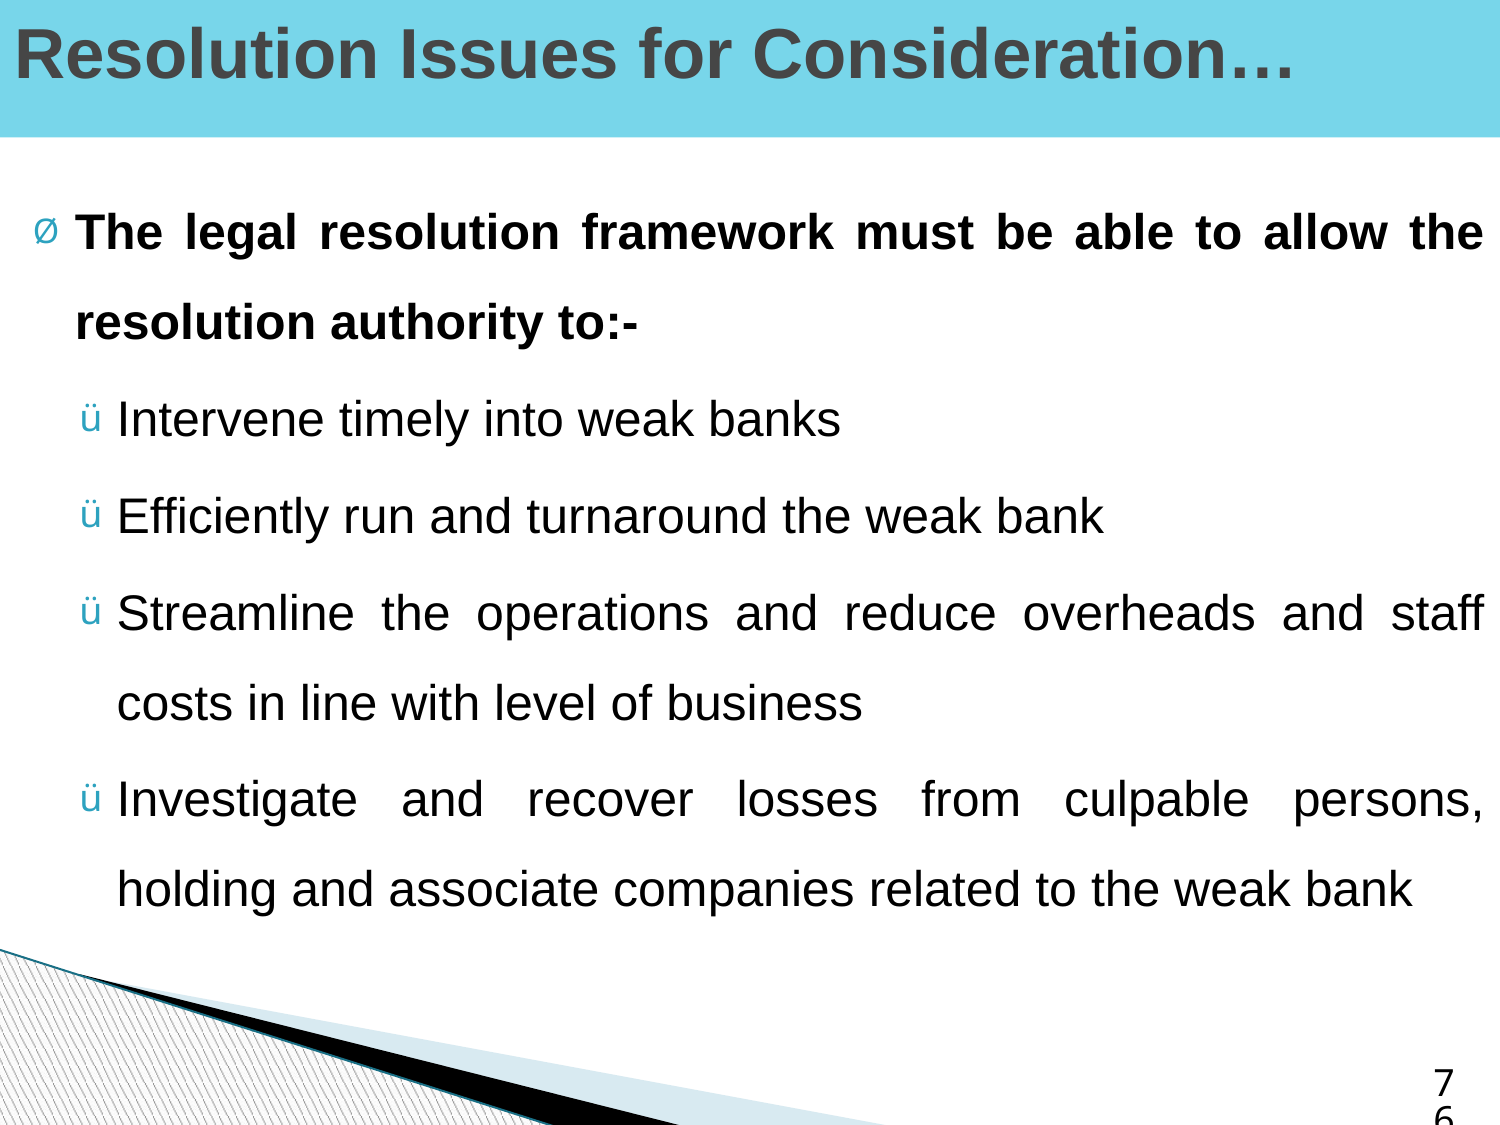

Resolution Issues for Consideration…
# The legal resolution framework must be able to allow the resolution authority to:-
Intervene timely into weak banks
Efficiently run and turnaround the weak bank
Streamline the operations and reduce overheads and staff costs in line with level of business
Investigate and recover losses from culpable persons, holding and associate companies related to the weak bank